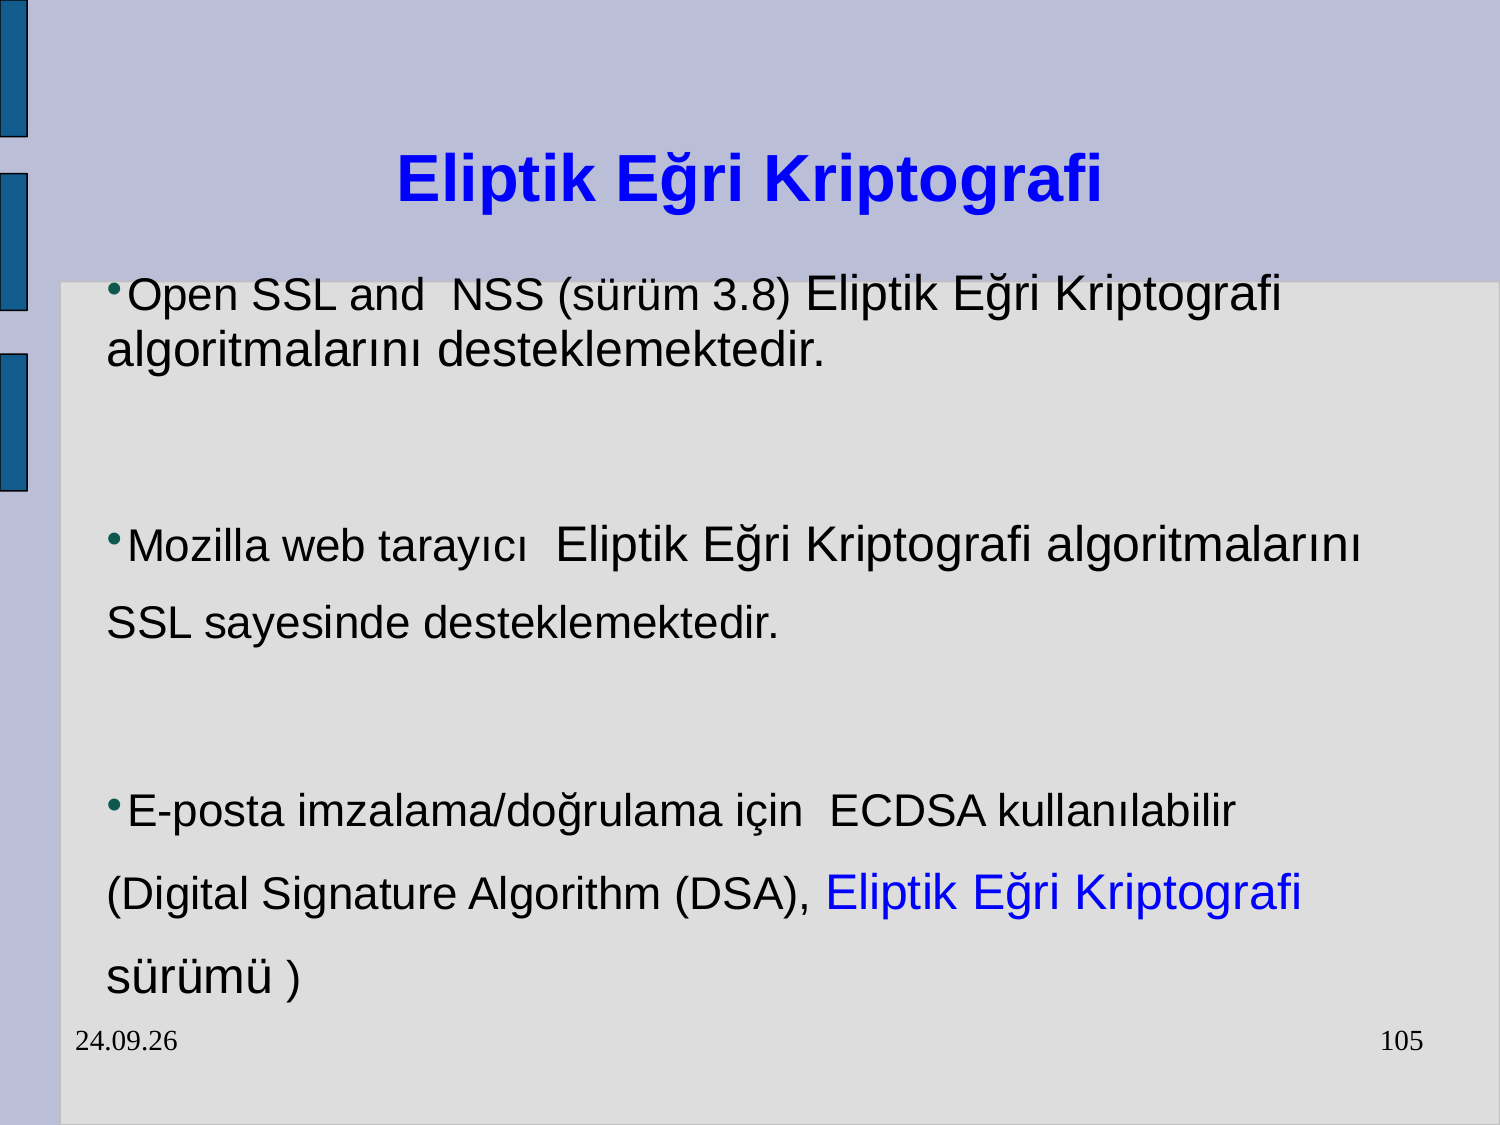

# Eliptik Eğri Kriptografi
Open SSL and NSS (sürüm 3.8) Eliptik Eğri Kriptografi algoritmalarını desteklemektedir.
Mozilla web tarayıcı Eliptik Eğri Kriptografi algoritmalarını SSL sayesinde desteklemektedir.
E-posta imzalama/doğrulama için ECDSA kullanılabilir (Digital Signature Algorithm (DSA), Eliptik Eğri Kriptografi sürümü )
105